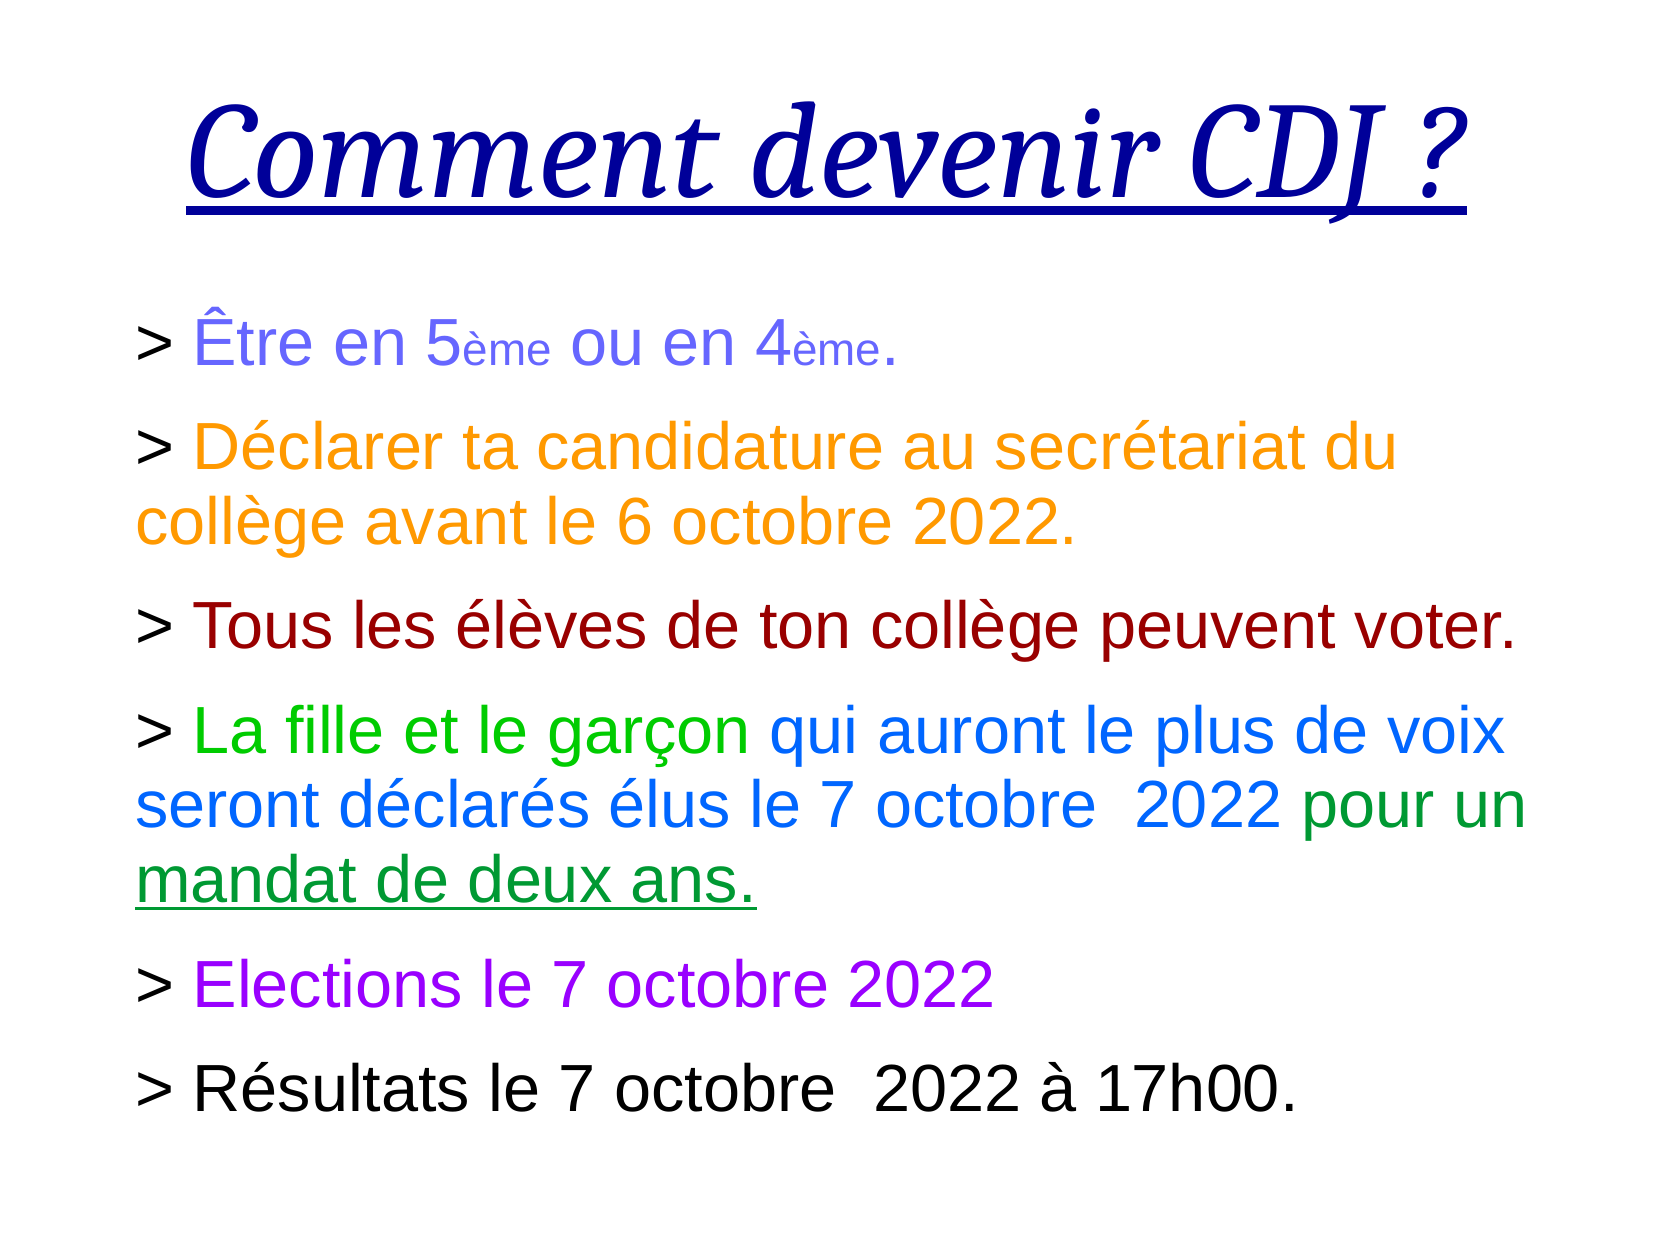

# Comment devenir CDJ ?
> Être en 5ème ou en 4ème.
> Déclarer ta candidature au secrétariat du collège avant le 6 octobre 2022.
> Tous les élèves de ton collège peuvent voter.
> La fille et le garçon qui auront le plus de voix seront déclarés élus le 7 octobre 2022 pour un mandat de deux ans.
> Elections le 7 octobre 2022
> Résultats le 7 octobre 2022 à 17h00.